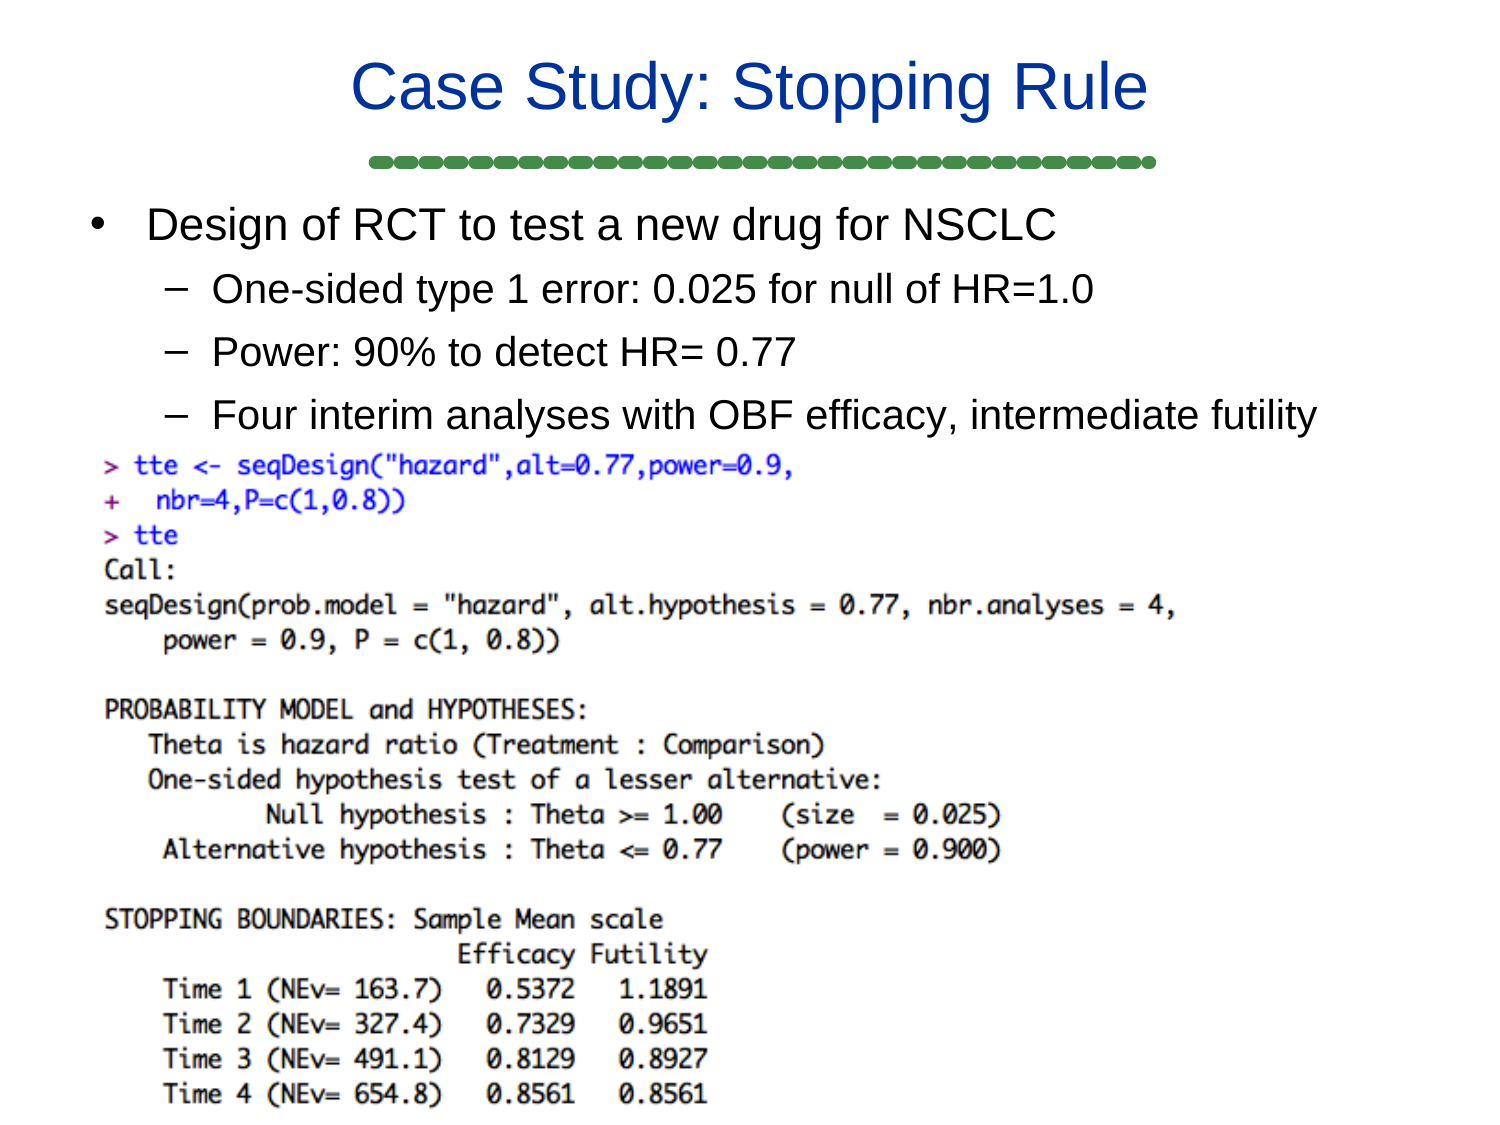

# Case Study: Stopping Rule
Design of RCT to test a new drug for NSCLC
One-sided type 1 error: 0.025 for null of HR=1.0
Power: 90% to detect HR= 0.77
Four interim analyses with OBF efficacy, intermediate futility
108